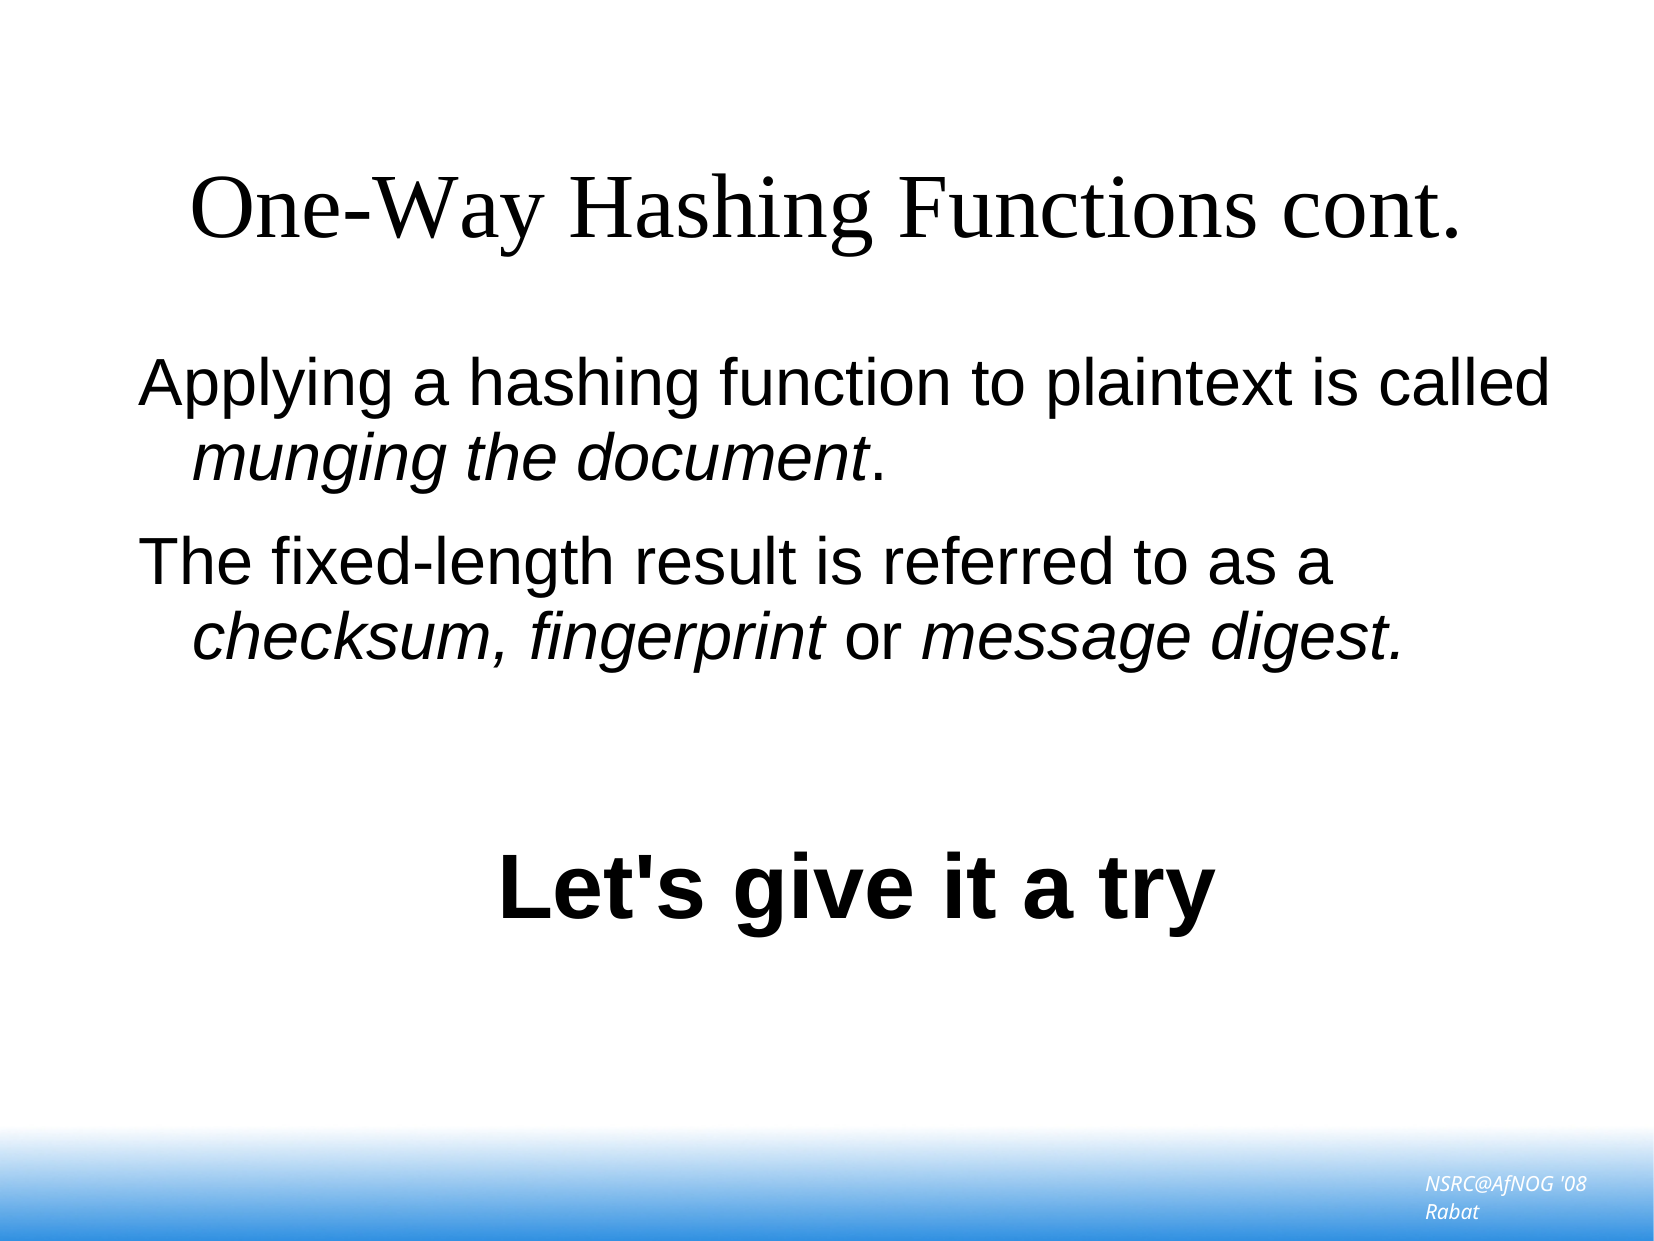

# One-Way Hashing Functions cont.
Applying a hashing function to plaintext is called munging the document.
The fixed-length result is referred to as a checksum, fingerprint or message digest.
Let's give it a try